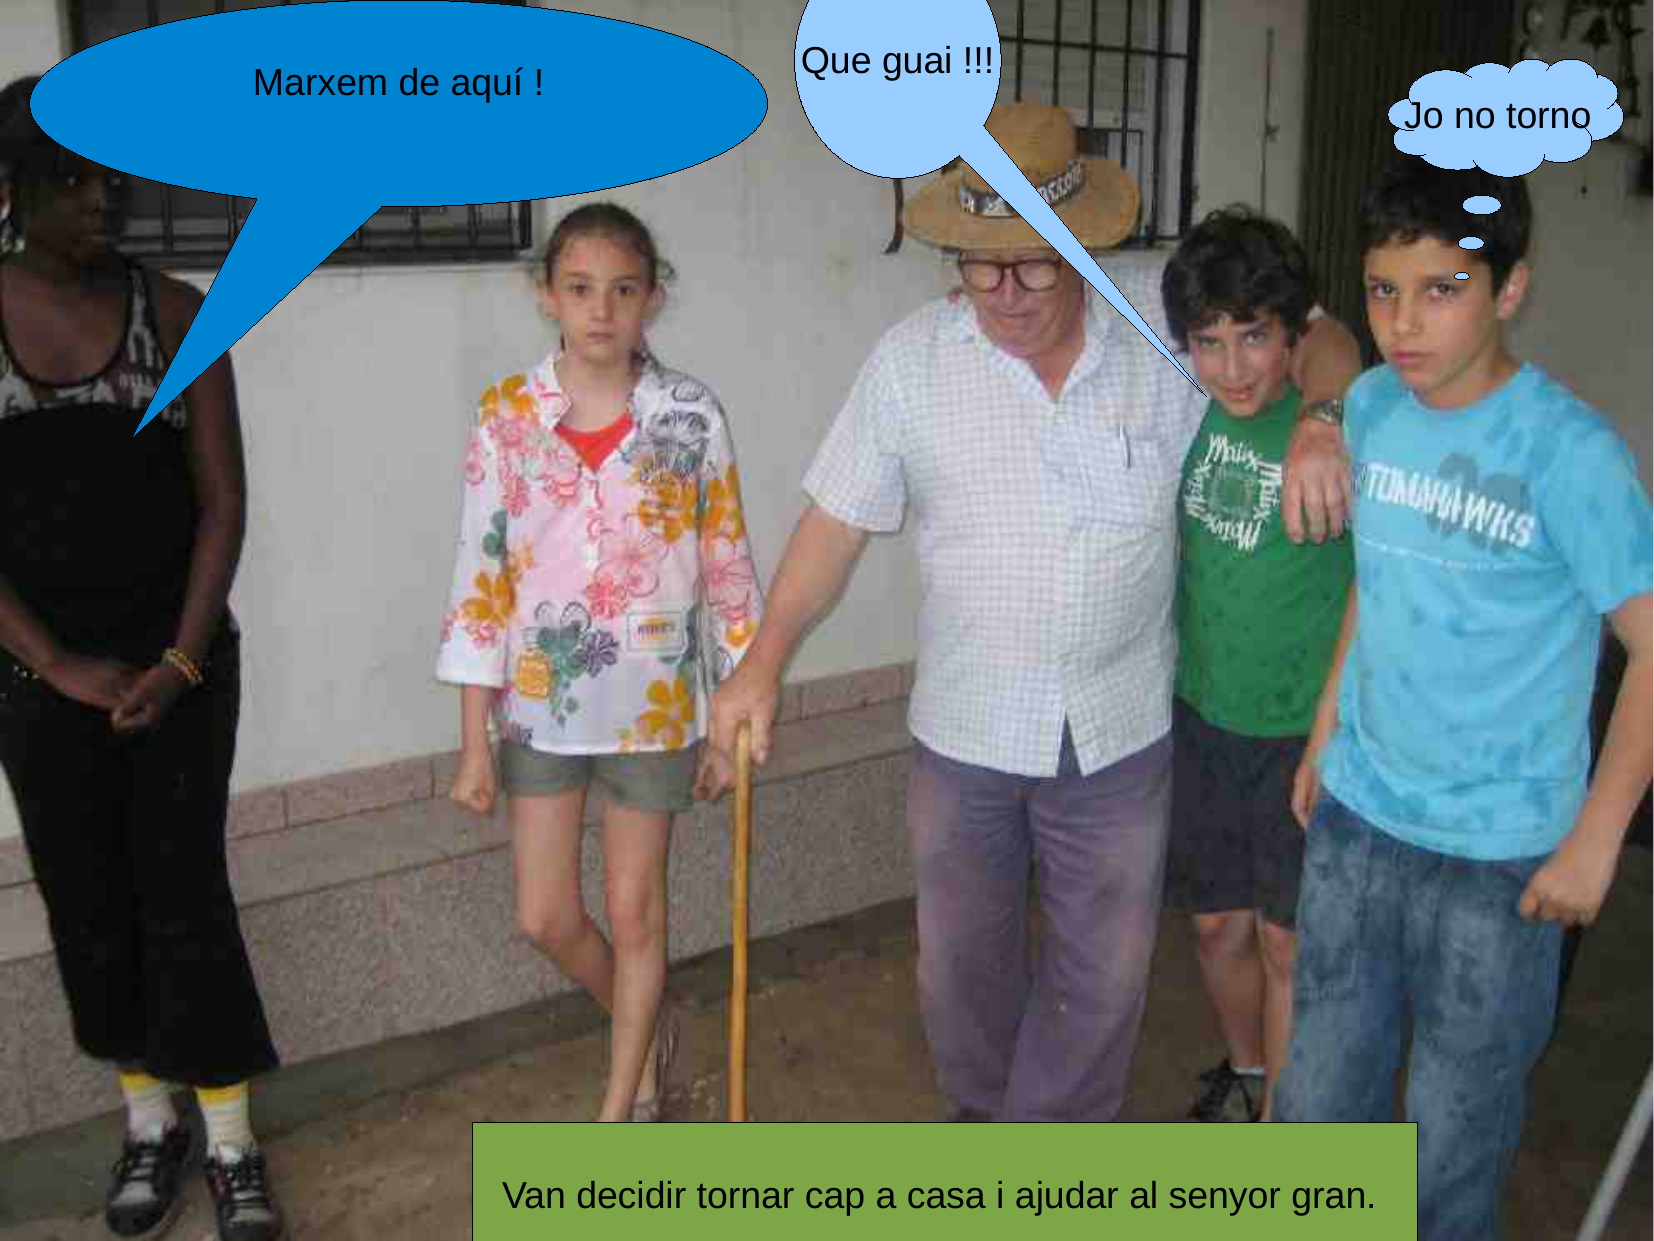

Marxem de aquí !
Que guai !!!
Jo no torno
Van decidir tornar cap a casa i ajudar al senyor gran.